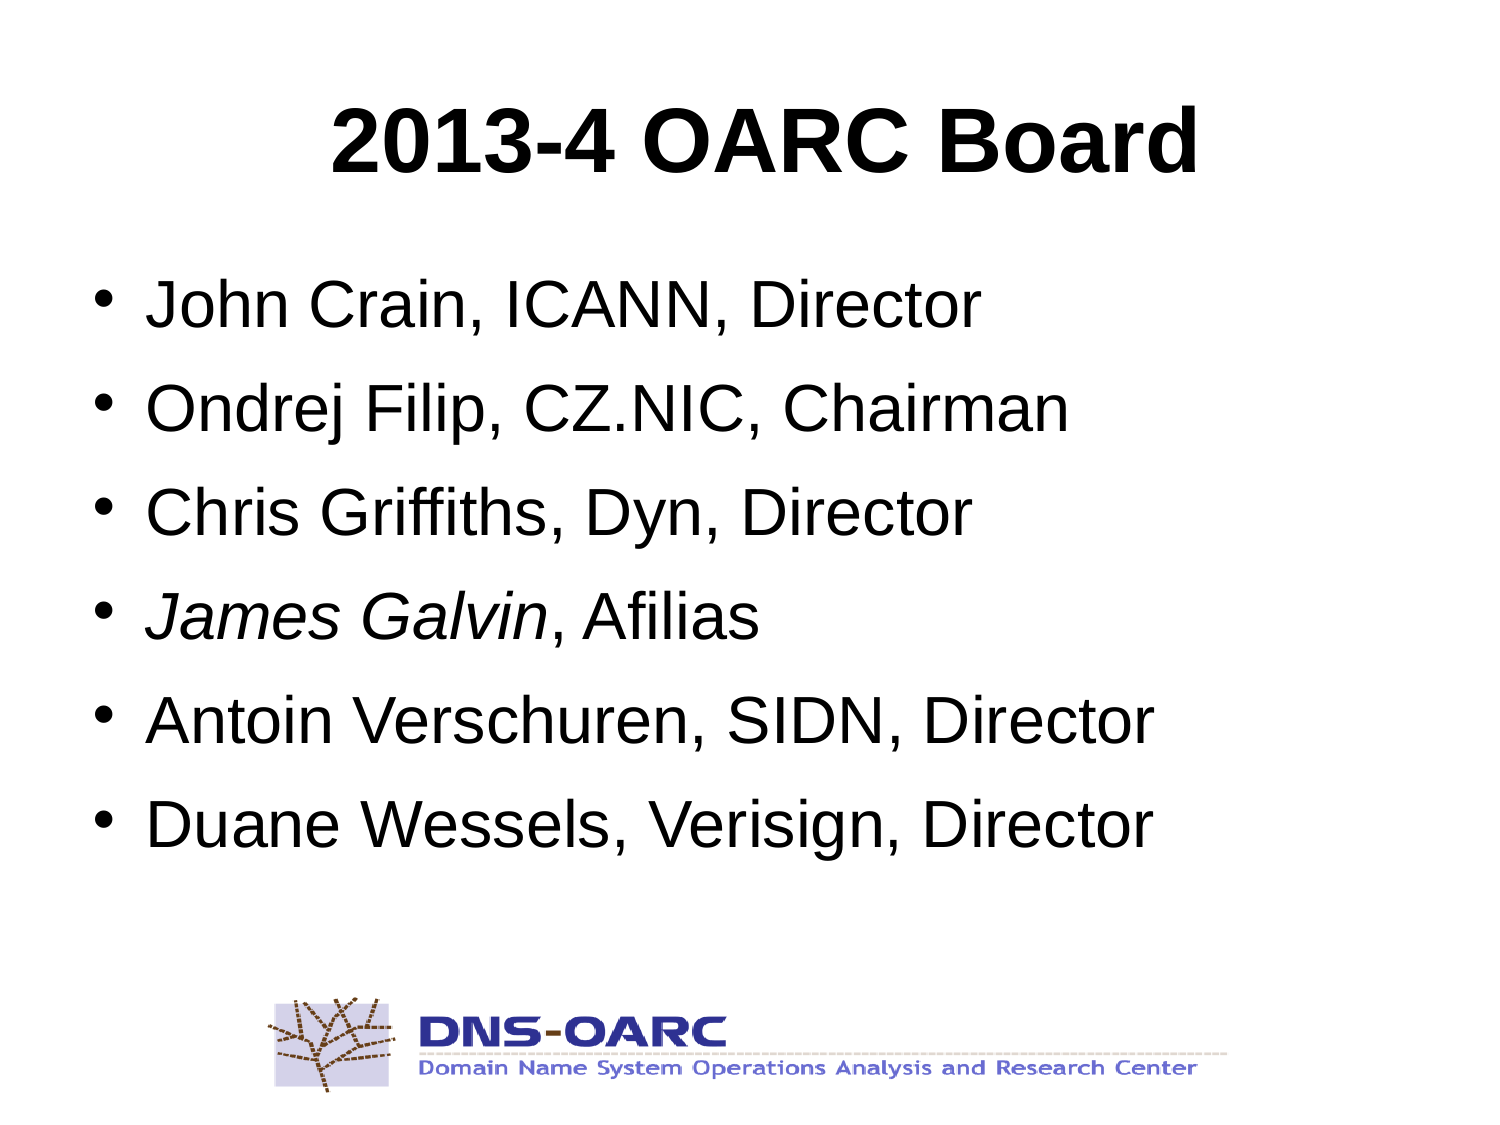

# 2013-4 OARC Board
John Crain, ICANN, Director
Ondrej Filip, CZ.NIC, Chairman
Chris Griffiths, Dyn, Director
James Galvin, Afilias
Antoin Verschuren, SIDN, Director
Duane Wessels, Verisign, Director